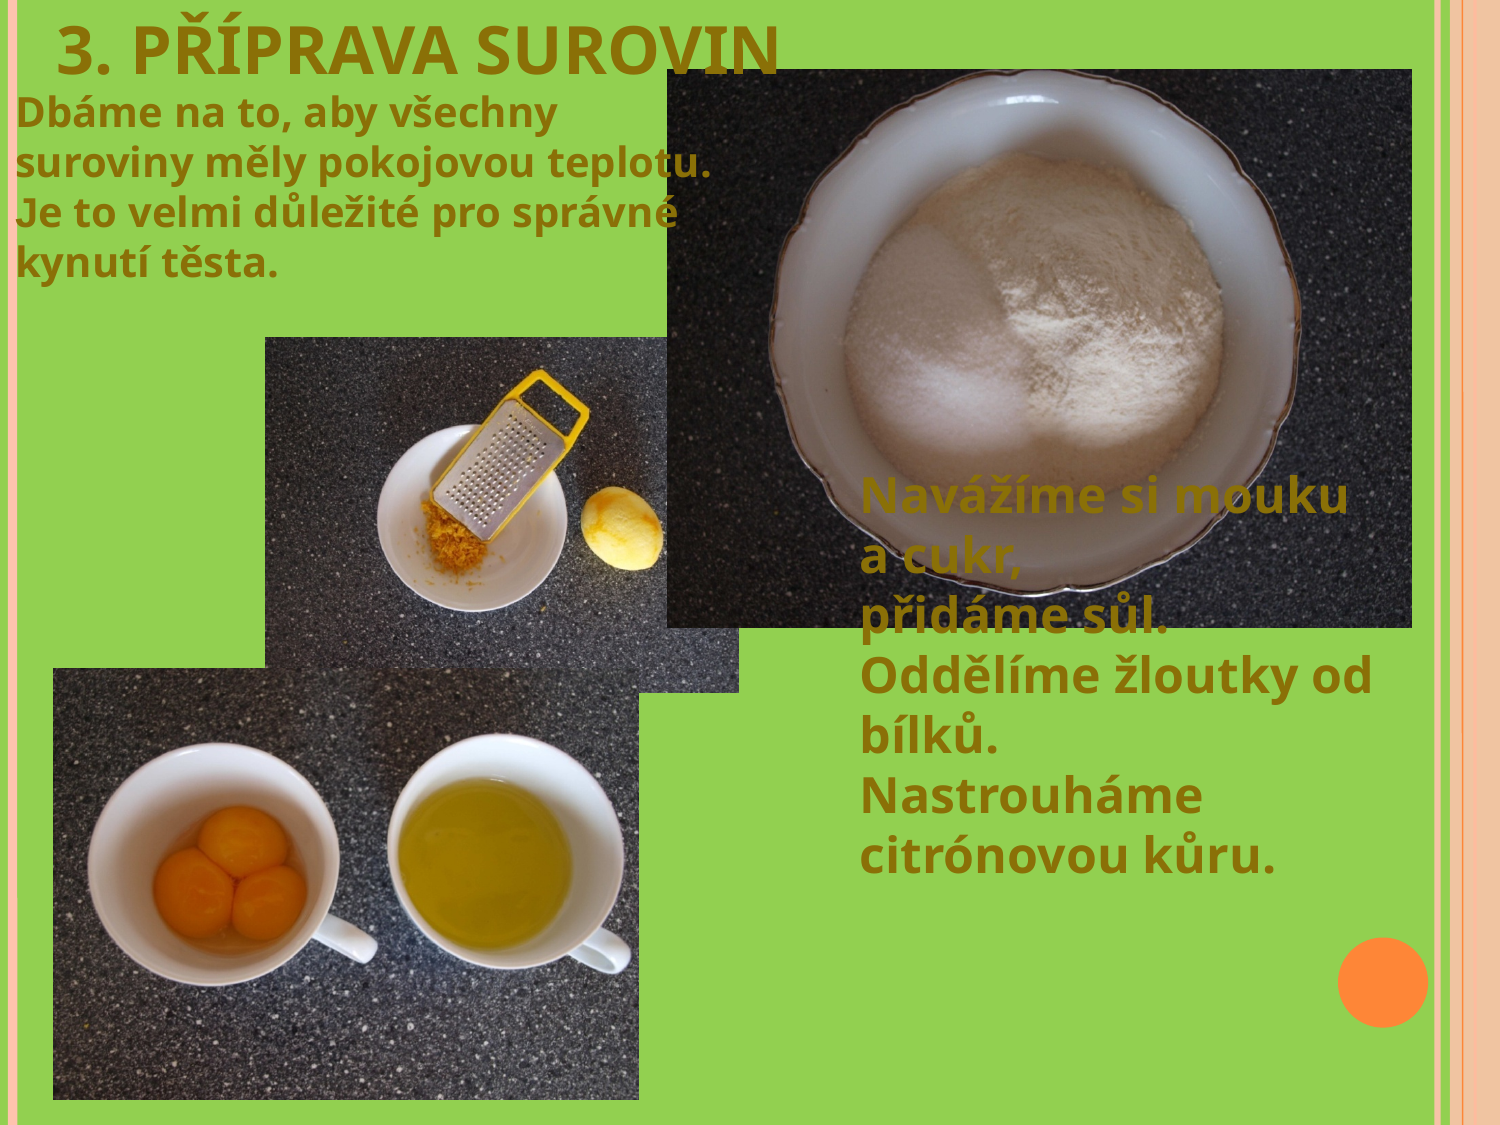

3. PŘÍPRAVA SUROVIN
Dbáme na to, aby všechny
suroviny měly pokojovou teplotu.
Je to velmi důležité pro správné
kynutí těsta.
Navážíme si mouku a cukr,
přidáme sůl.
Oddělíme žloutky od bílků.
Nastrouháme citrónovou kůru.